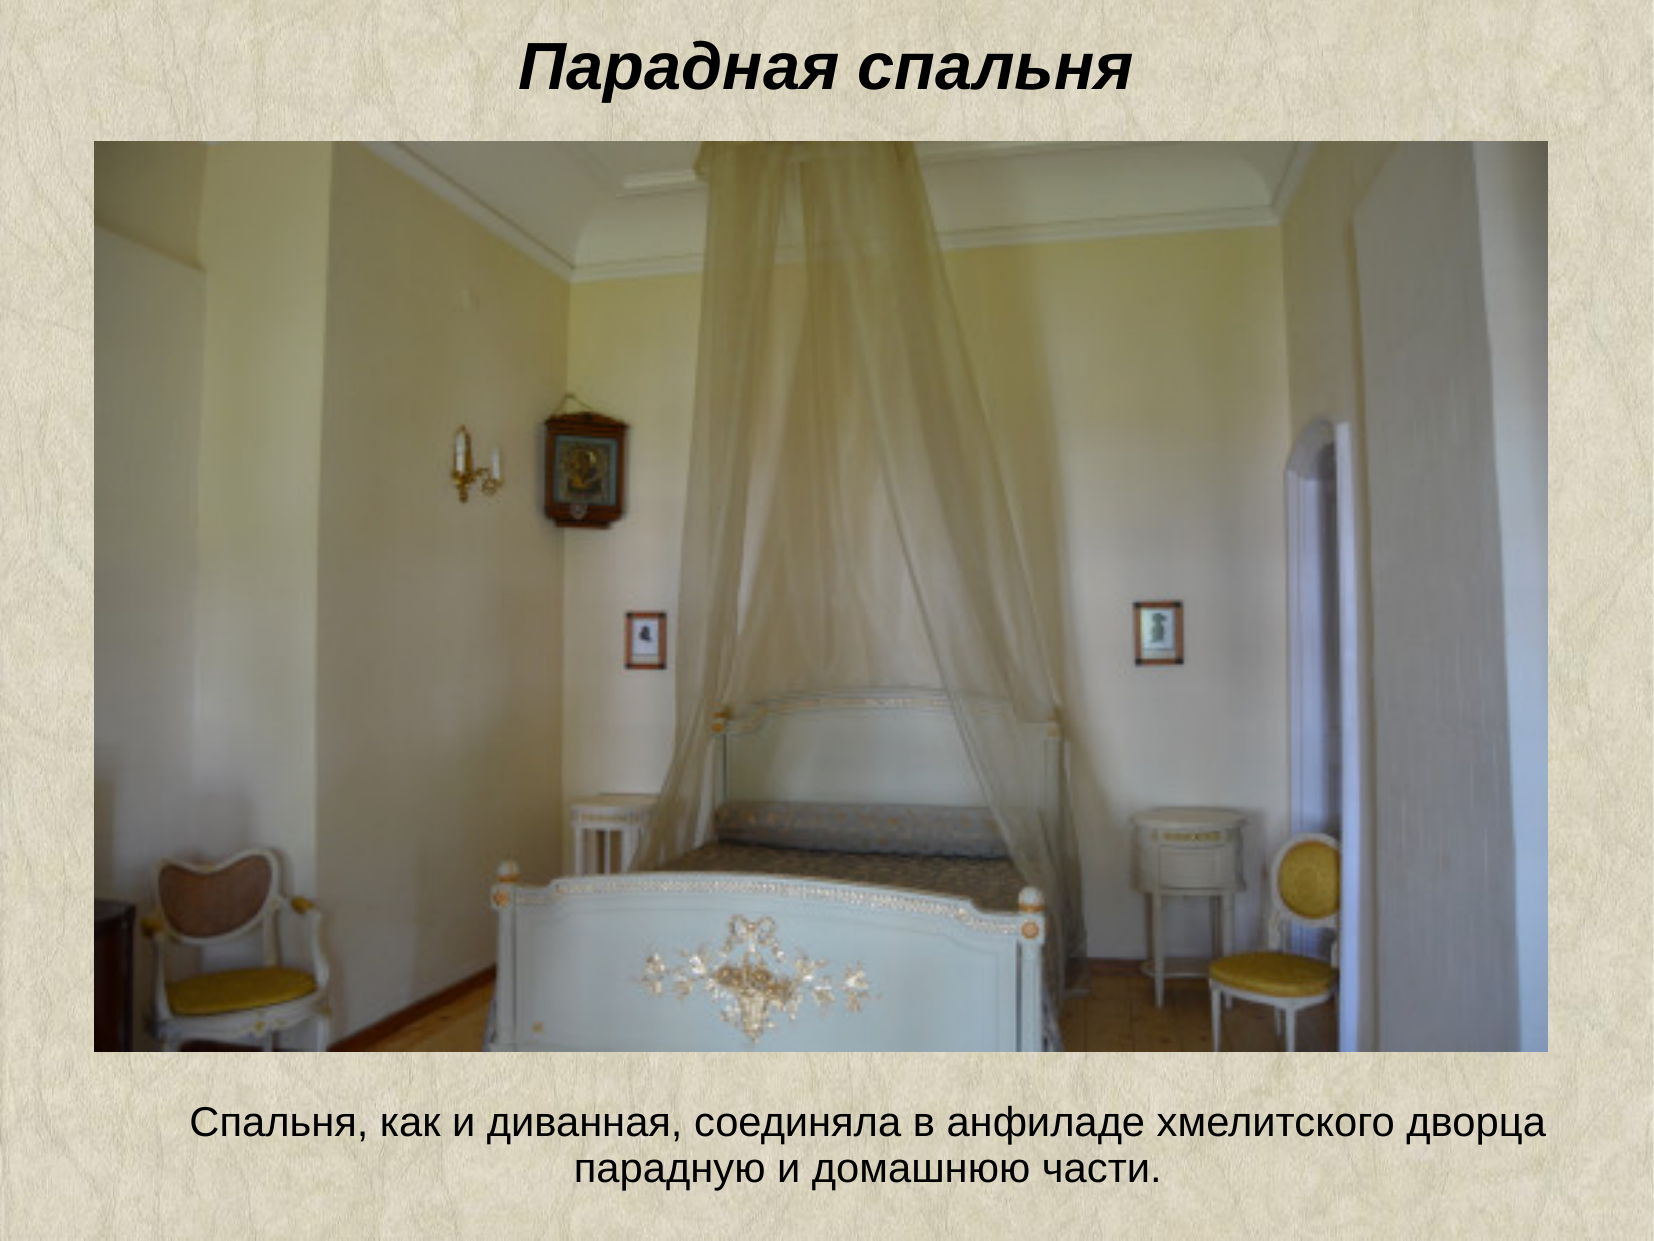

# Парадная спальня
Спальня, как и диванная, соединяла в анфиладе хмелитского дворца парадную и домашнюю части.